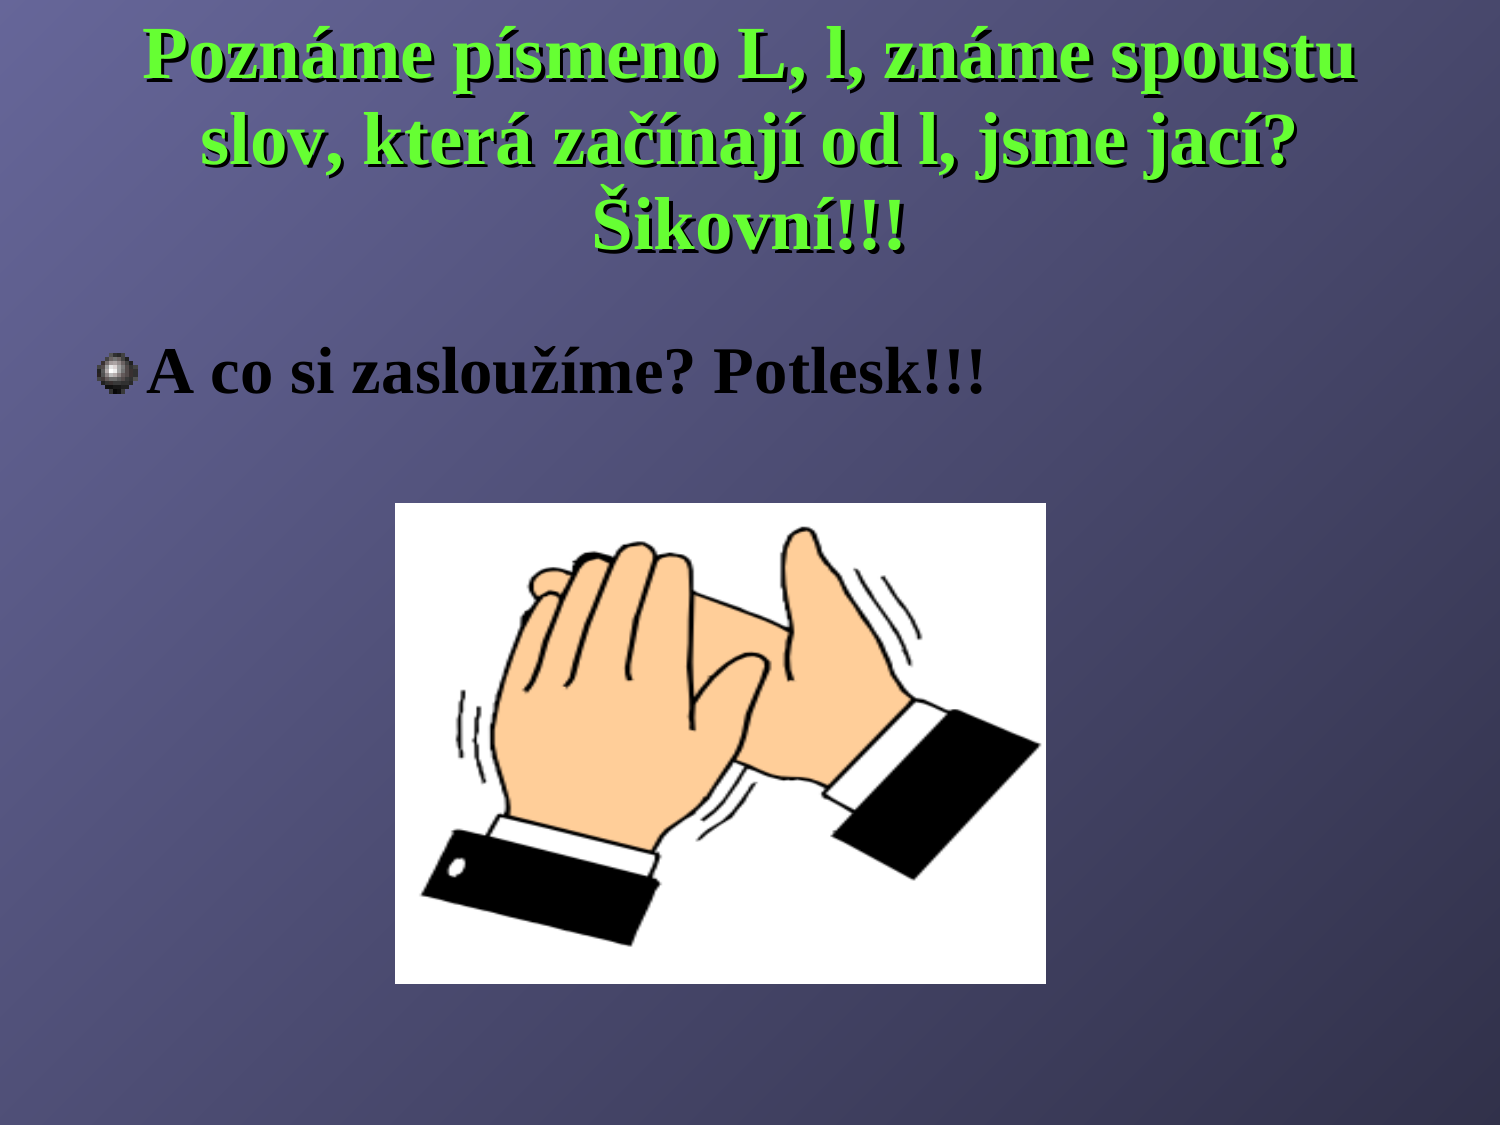

# Poznáme písmeno L, l, známe spoustu slov, která začínají od l, jsme jací? Šikovní!!!
A co si zasloužíme? Potlesk!!!